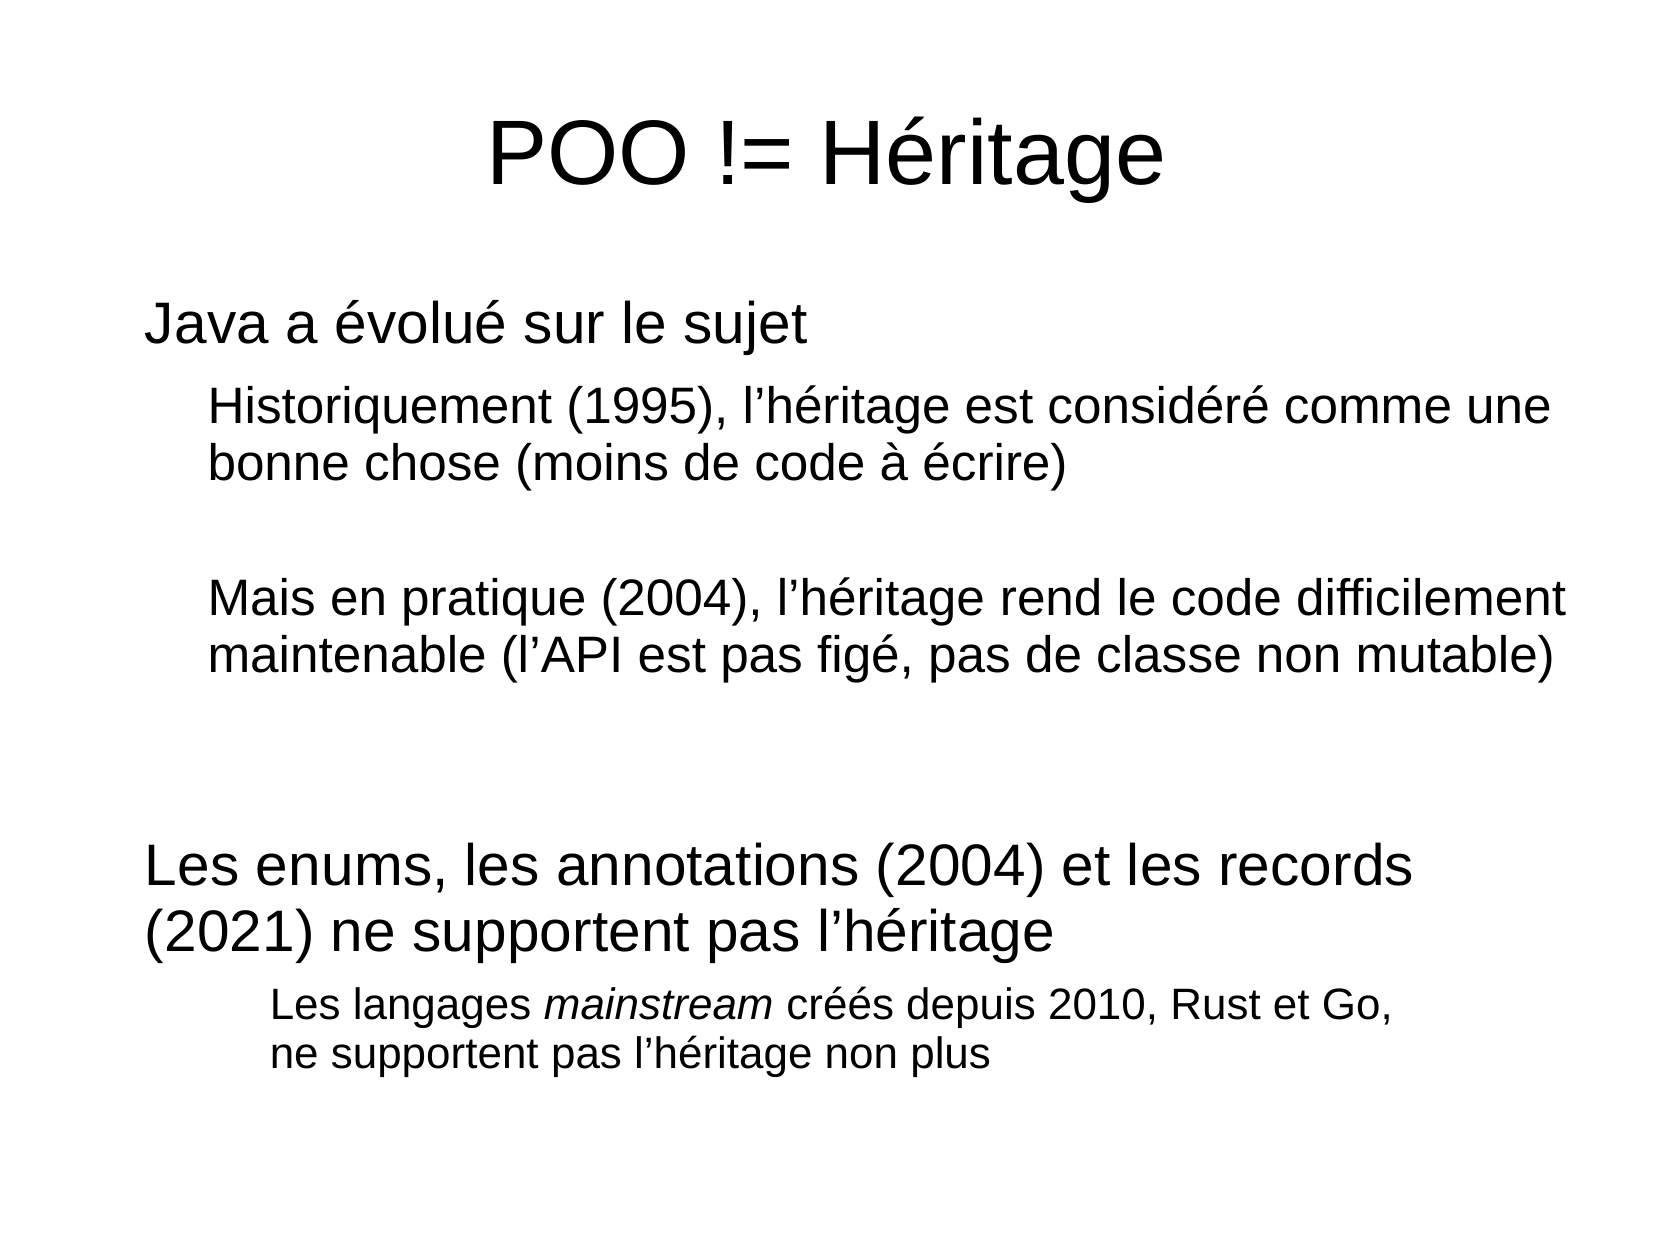

# POO != Héritage
Java a évolué sur le sujet
Historiquement (1995), l’héritage est considéré comme une bonne chose (moins de code à écrire)
Mais en pratique (2004), l’héritage rend le code difficilement maintenable (l’API est pas figé, pas de classe non mutable)
Les enums, les annotations (2004) et les records (2021) ne supportent pas l’héritage
Les langages mainstream créés depuis 2010, Rust et Go,
ne supportent pas l’héritage non plus